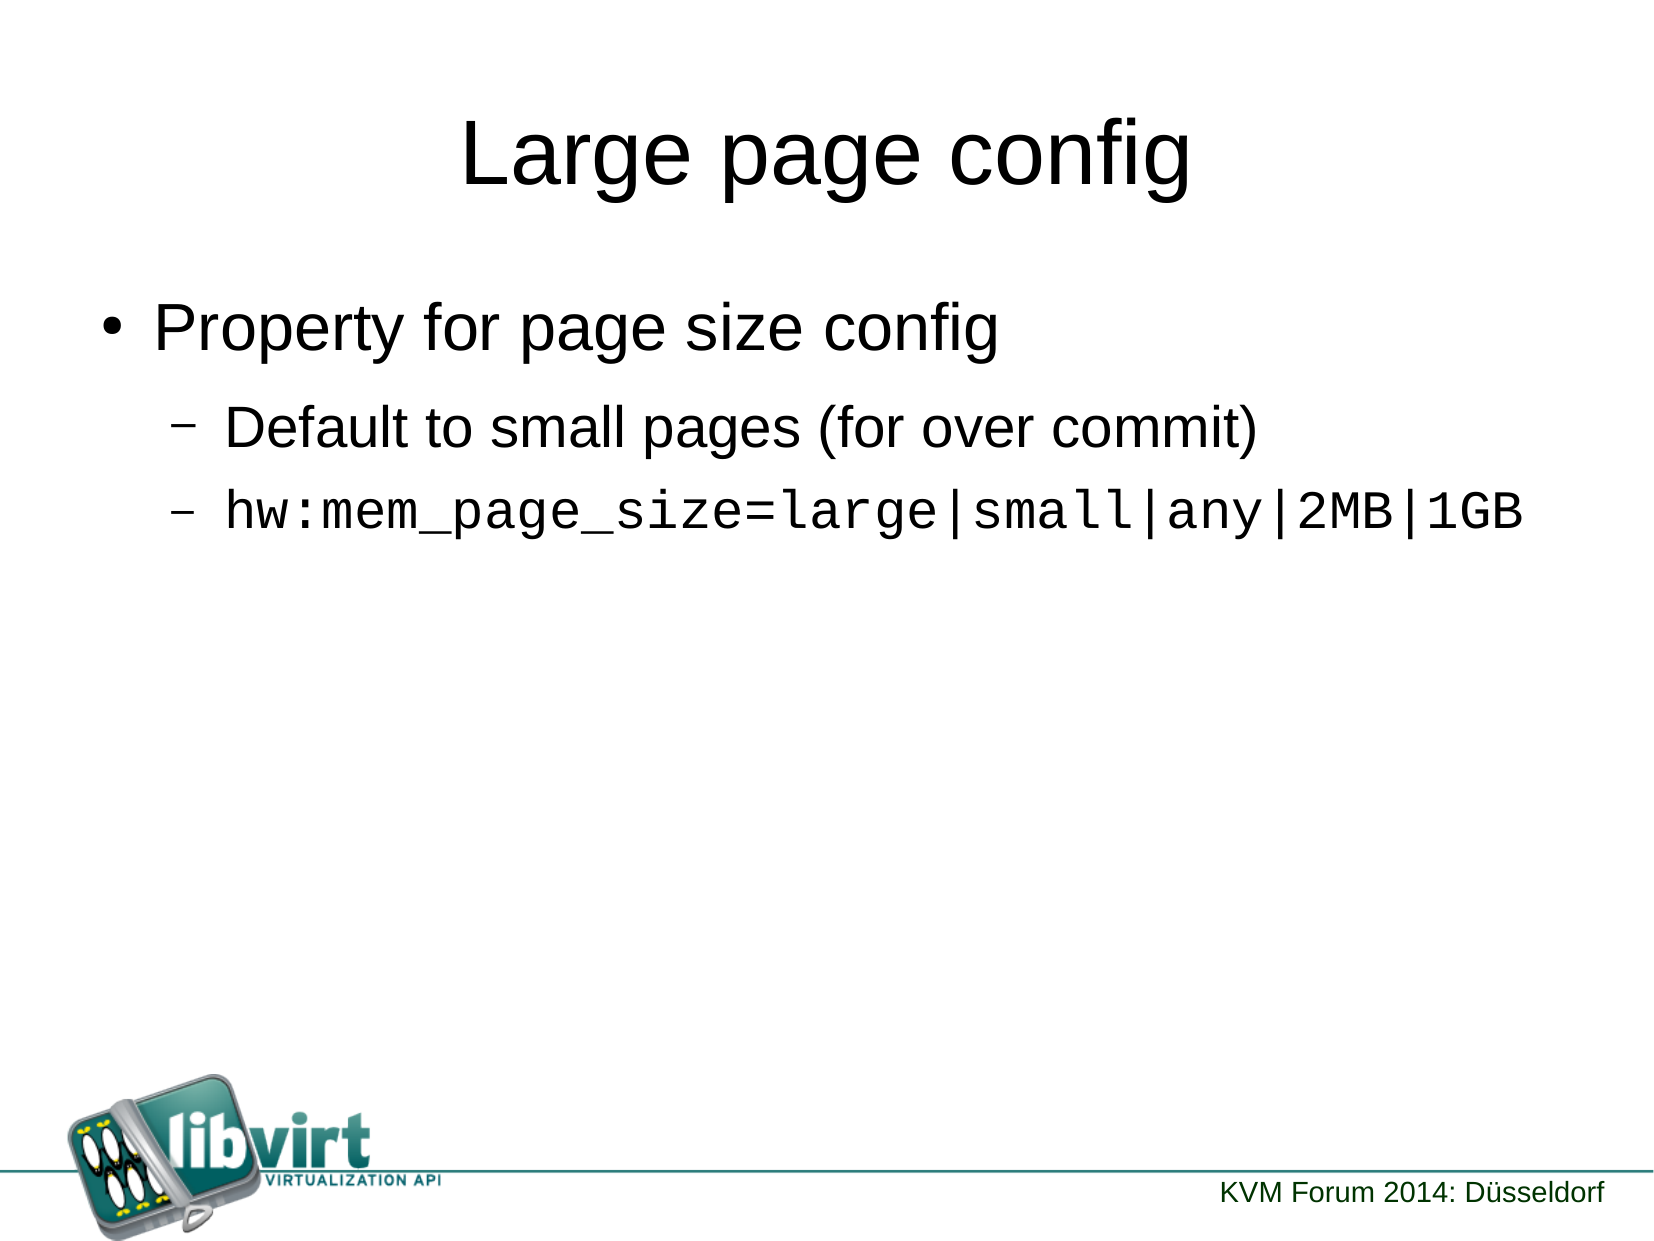

# Large page config
Property for page size config
Default to small pages (for over commit)
hw:mem_page_size=large|small|any|2MB|1GB